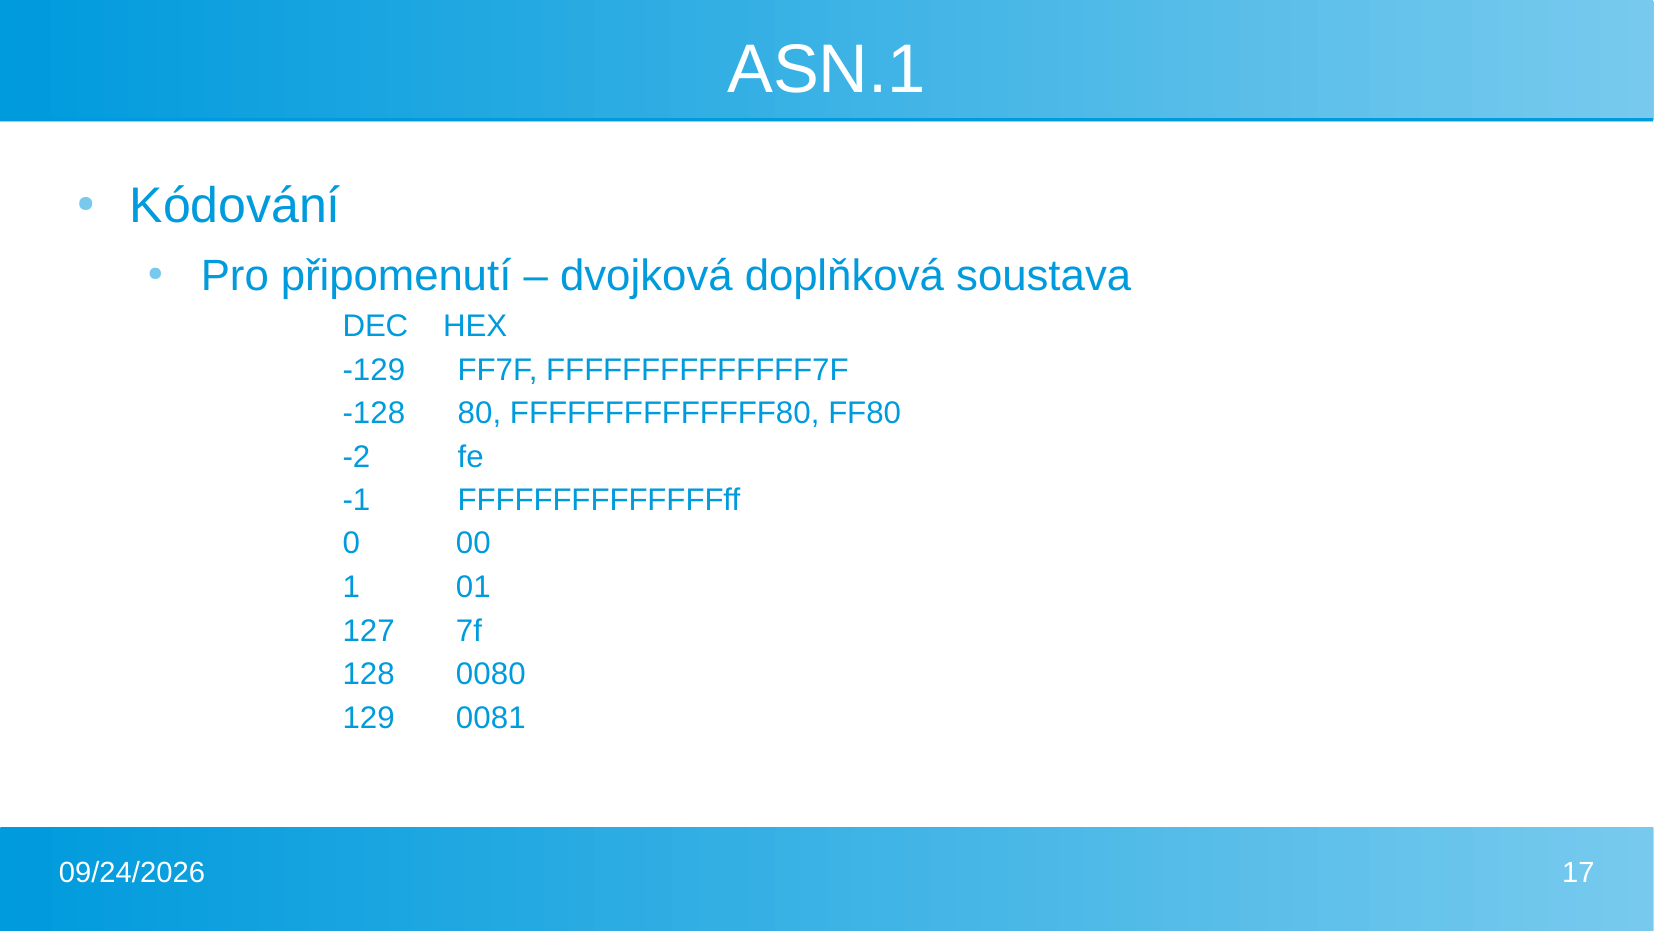

# ASN.1
Kódování
Pro připomenutí – dvojková doplňková soustava
DEC HEX
-129 FF7F, FFFFFFFFFFFFFF7F
-128 80, FFFFFFFFFFFFFF80, FF80
-2 fe
-1 FFFFFFFFFFFFFFff
0 00
1 01
127 7f
128 0080
129 0081
17